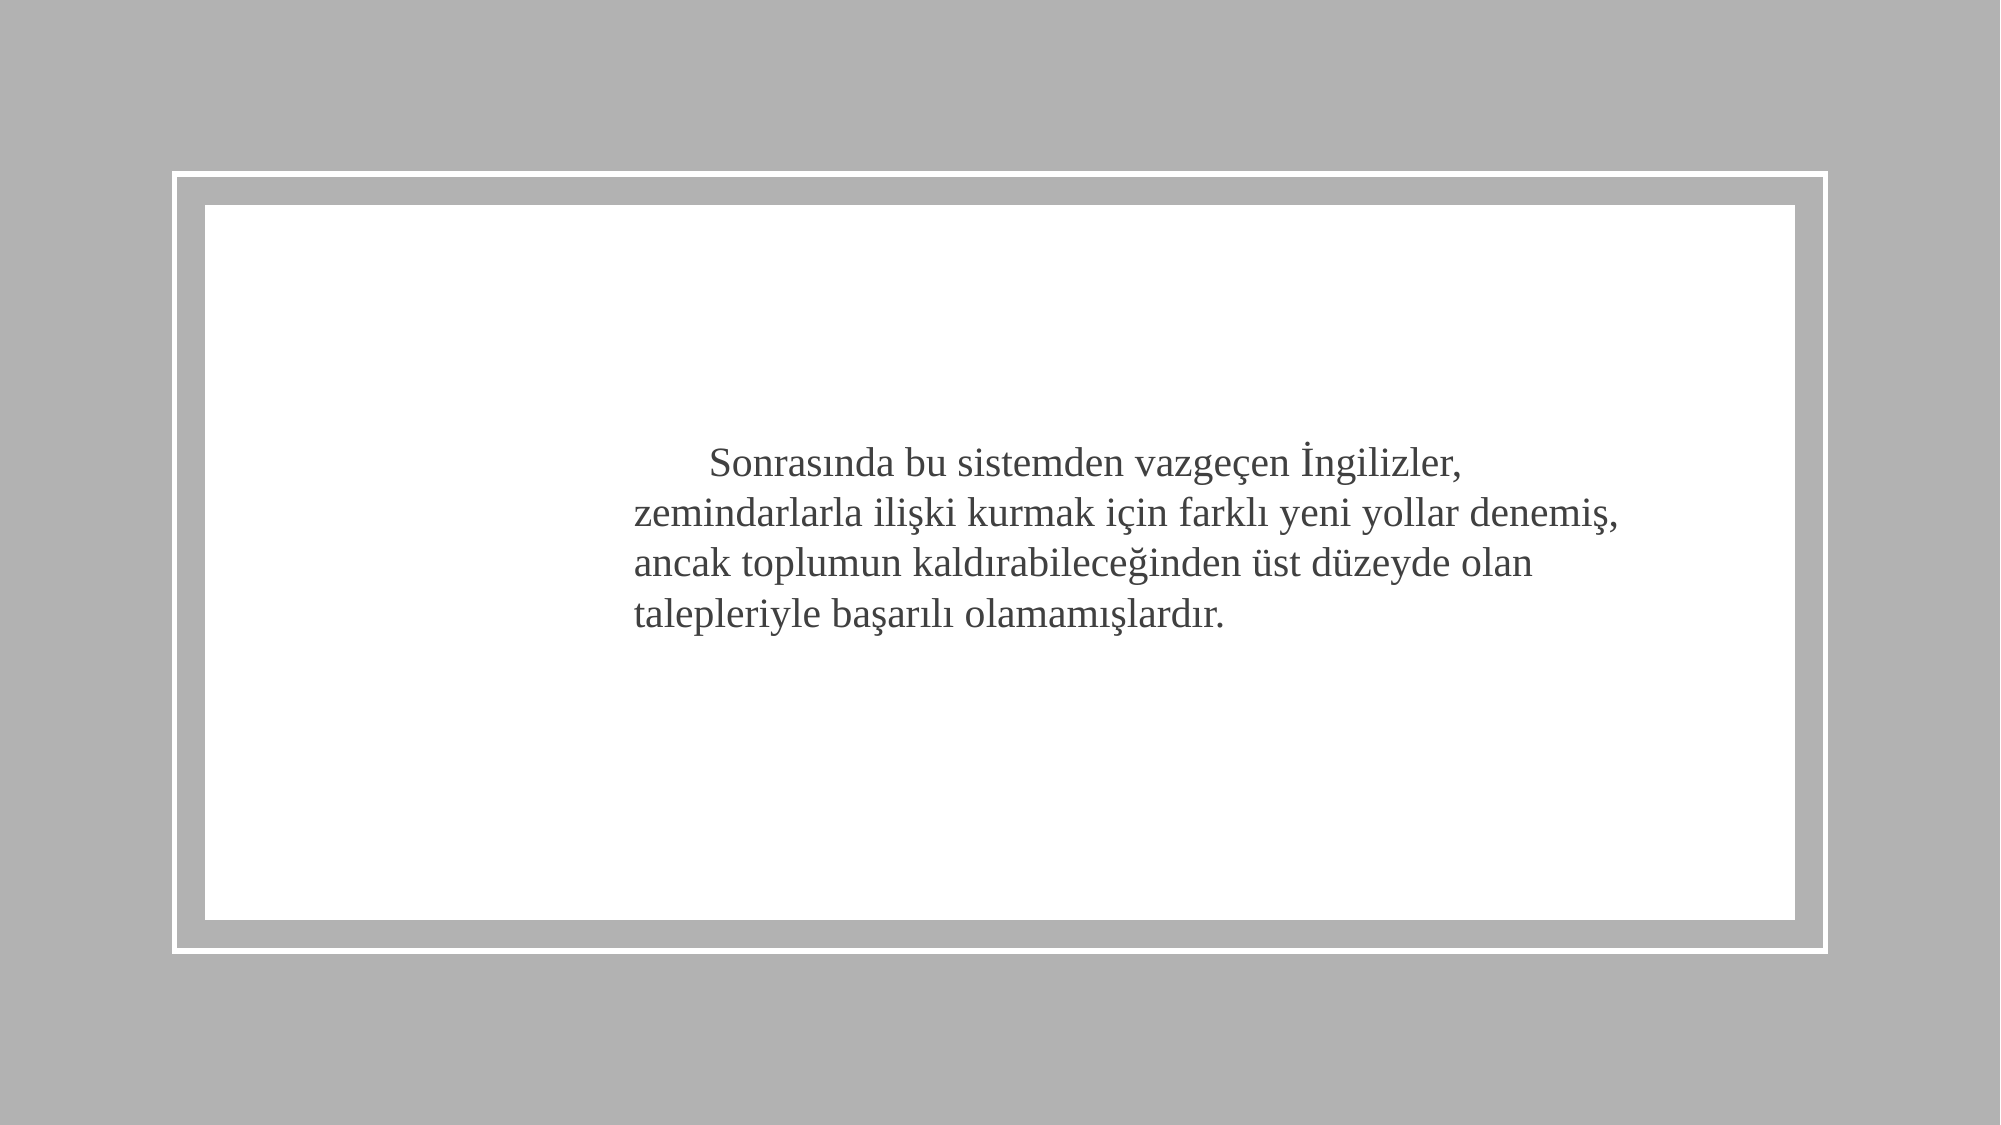

# Sonrasında bu sistemden vazgeçen İngilizler, zemindarlarla ilişki kurmak için farklı yeni yollar denemiş, ancak toplumun kaldırabileceğinden üst düzeyde olan talepleriyle başarılı olamamışlardır.